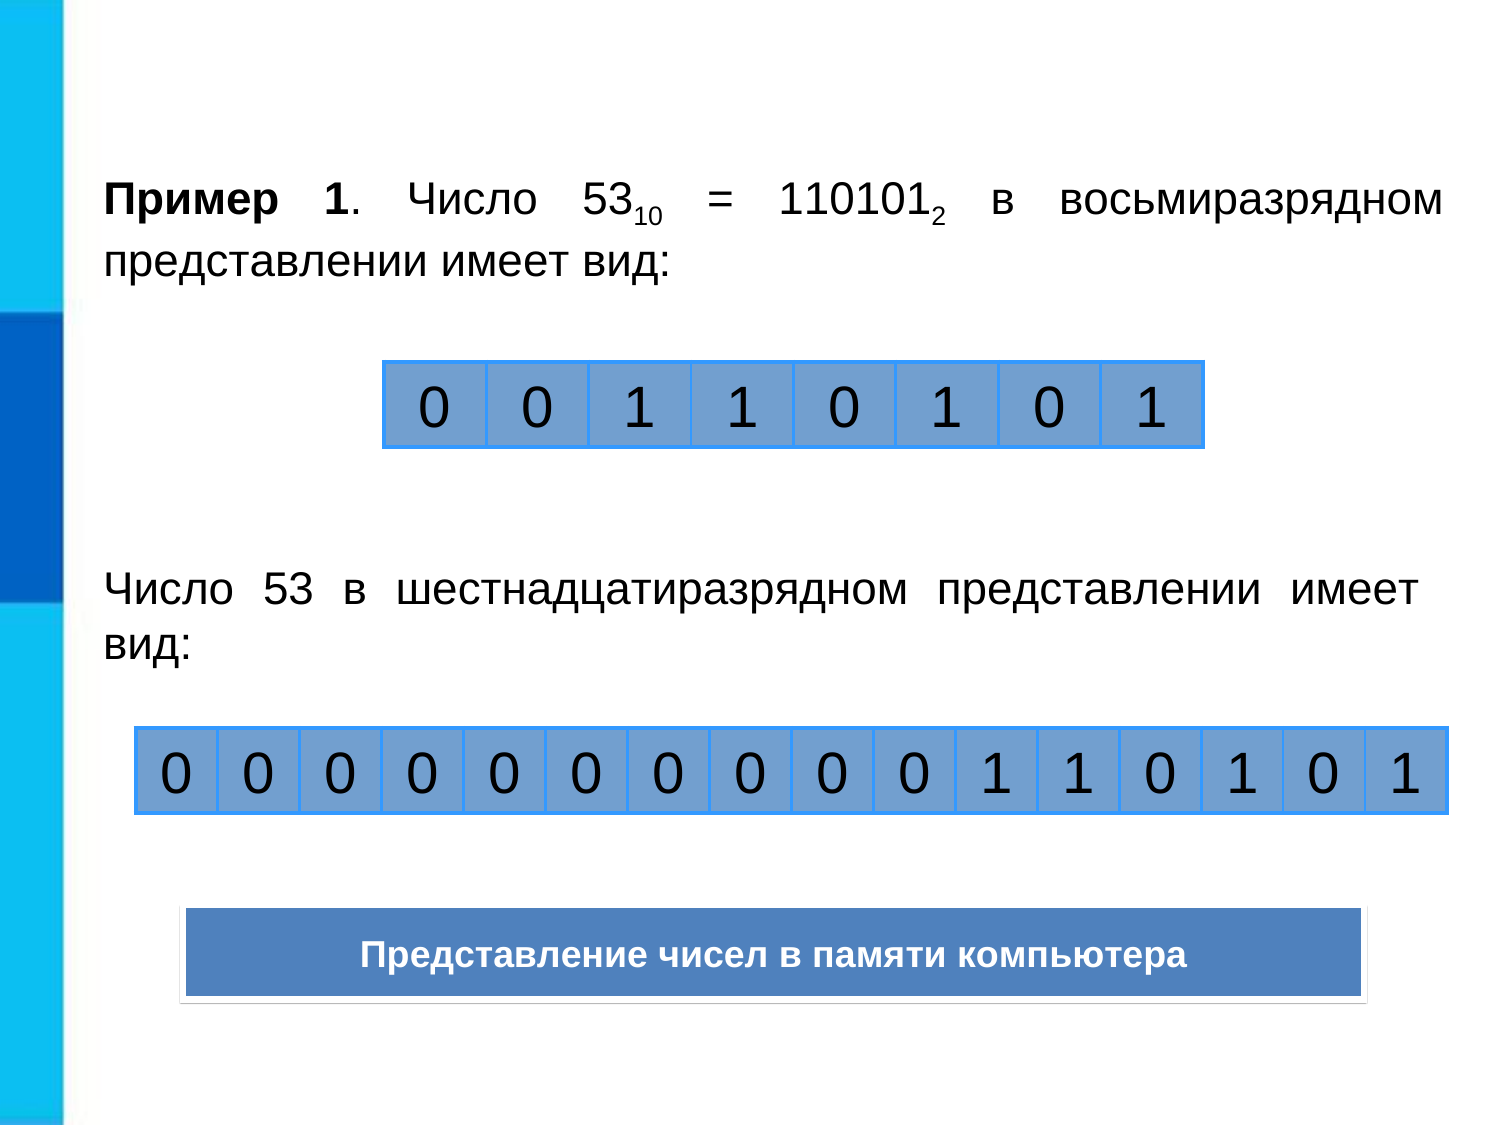

Пример 1. Число 5310 = 1101012 в восьмиразрядном представлении имеет вид:
| 0 | 0 | 1 | 1 | 0 | 1 | 0 | 1 |
| --- | --- | --- | --- | --- | --- | --- | --- |
Число 53 в шестнадцатиразрядном представлении имеет вид:
| 0 | 0 | 0 | 0 | 0 | 0 | 0 | 0 | 0 | 0 | 1 | 1 | 0 | 1 | 0 | 1 |
| --- | --- | --- | --- | --- | --- | --- | --- | --- | --- | --- | --- | --- | --- | --- | --- |
Представление чисел в памяти компьютера